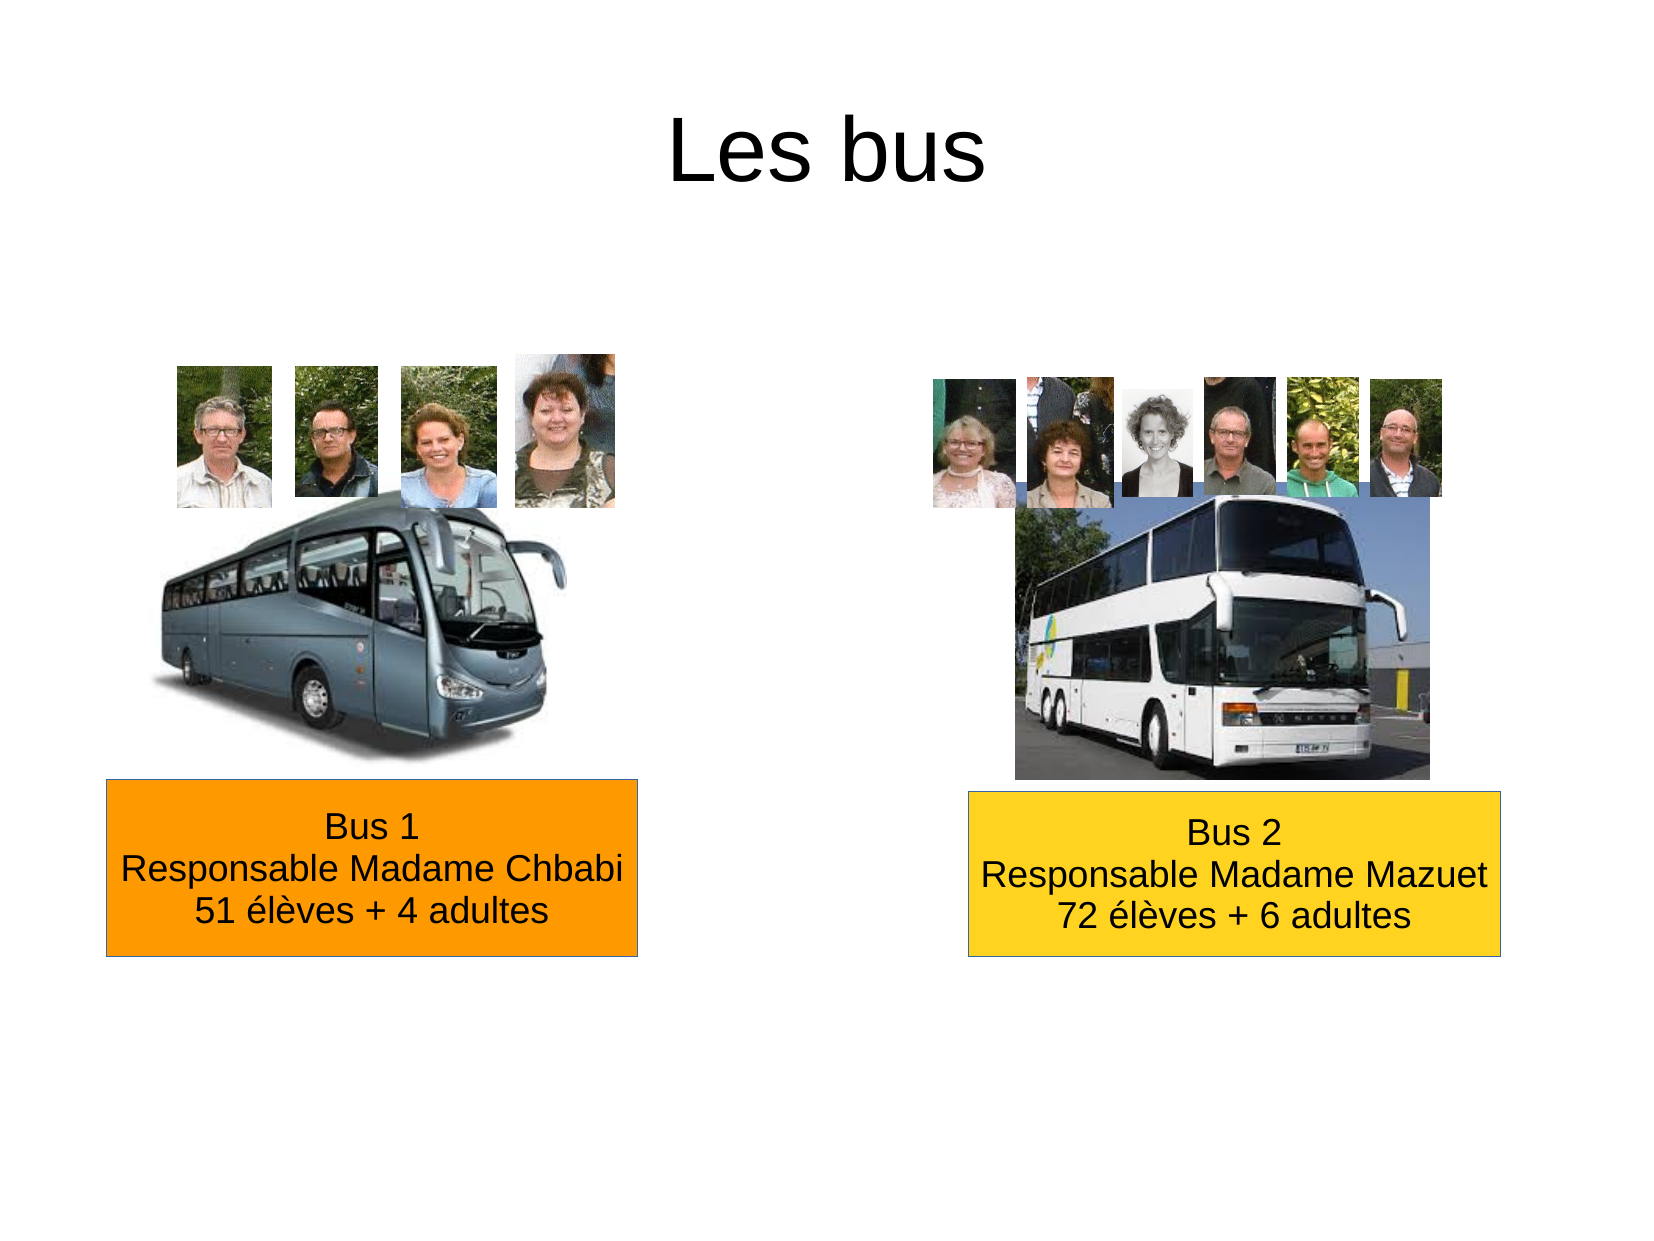

# Les bus
Bus 1
Responsable Madame Chbabi
51 élèves + 4 adultes
Bus 2
Responsable Madame Mazuet
72 élèves + 6 adultes